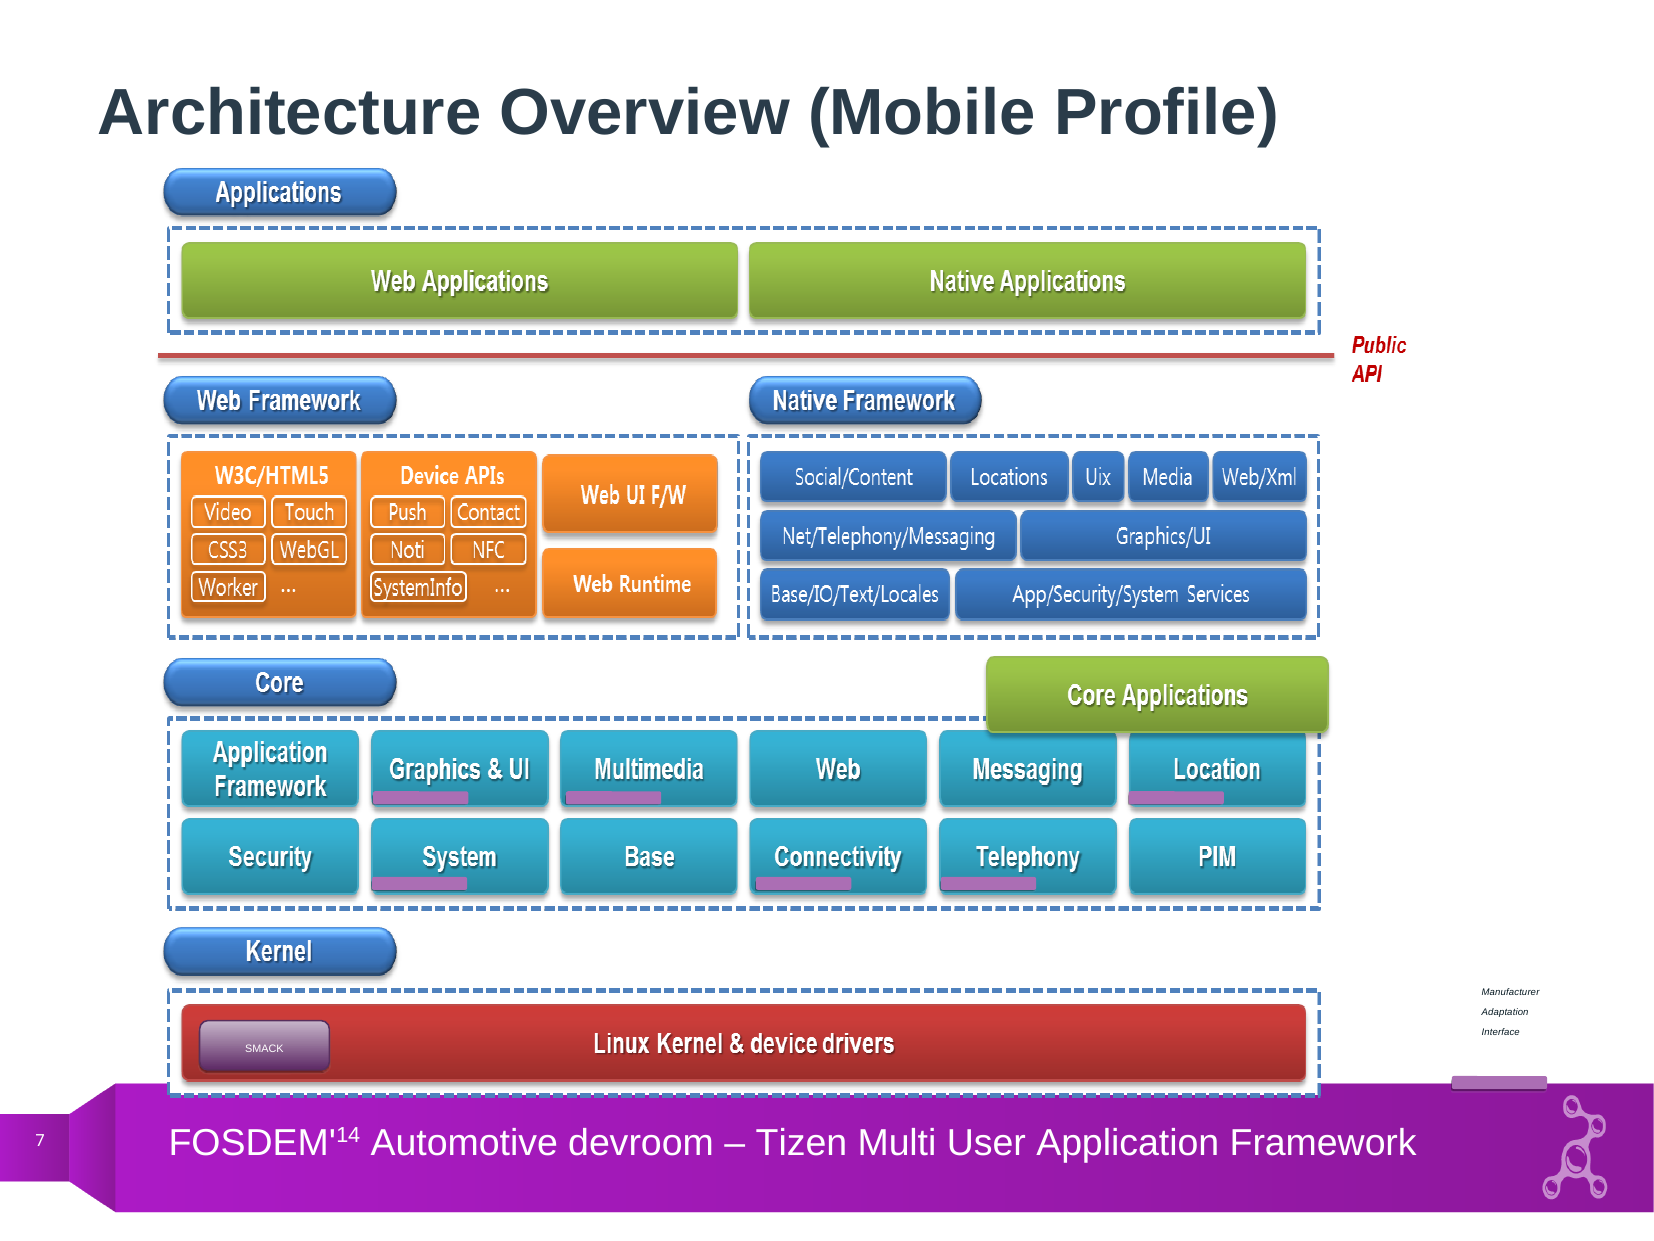

# Architecture Overview (Mobile Profile)
Manufacturer
Adaptation
Interface
SMACK